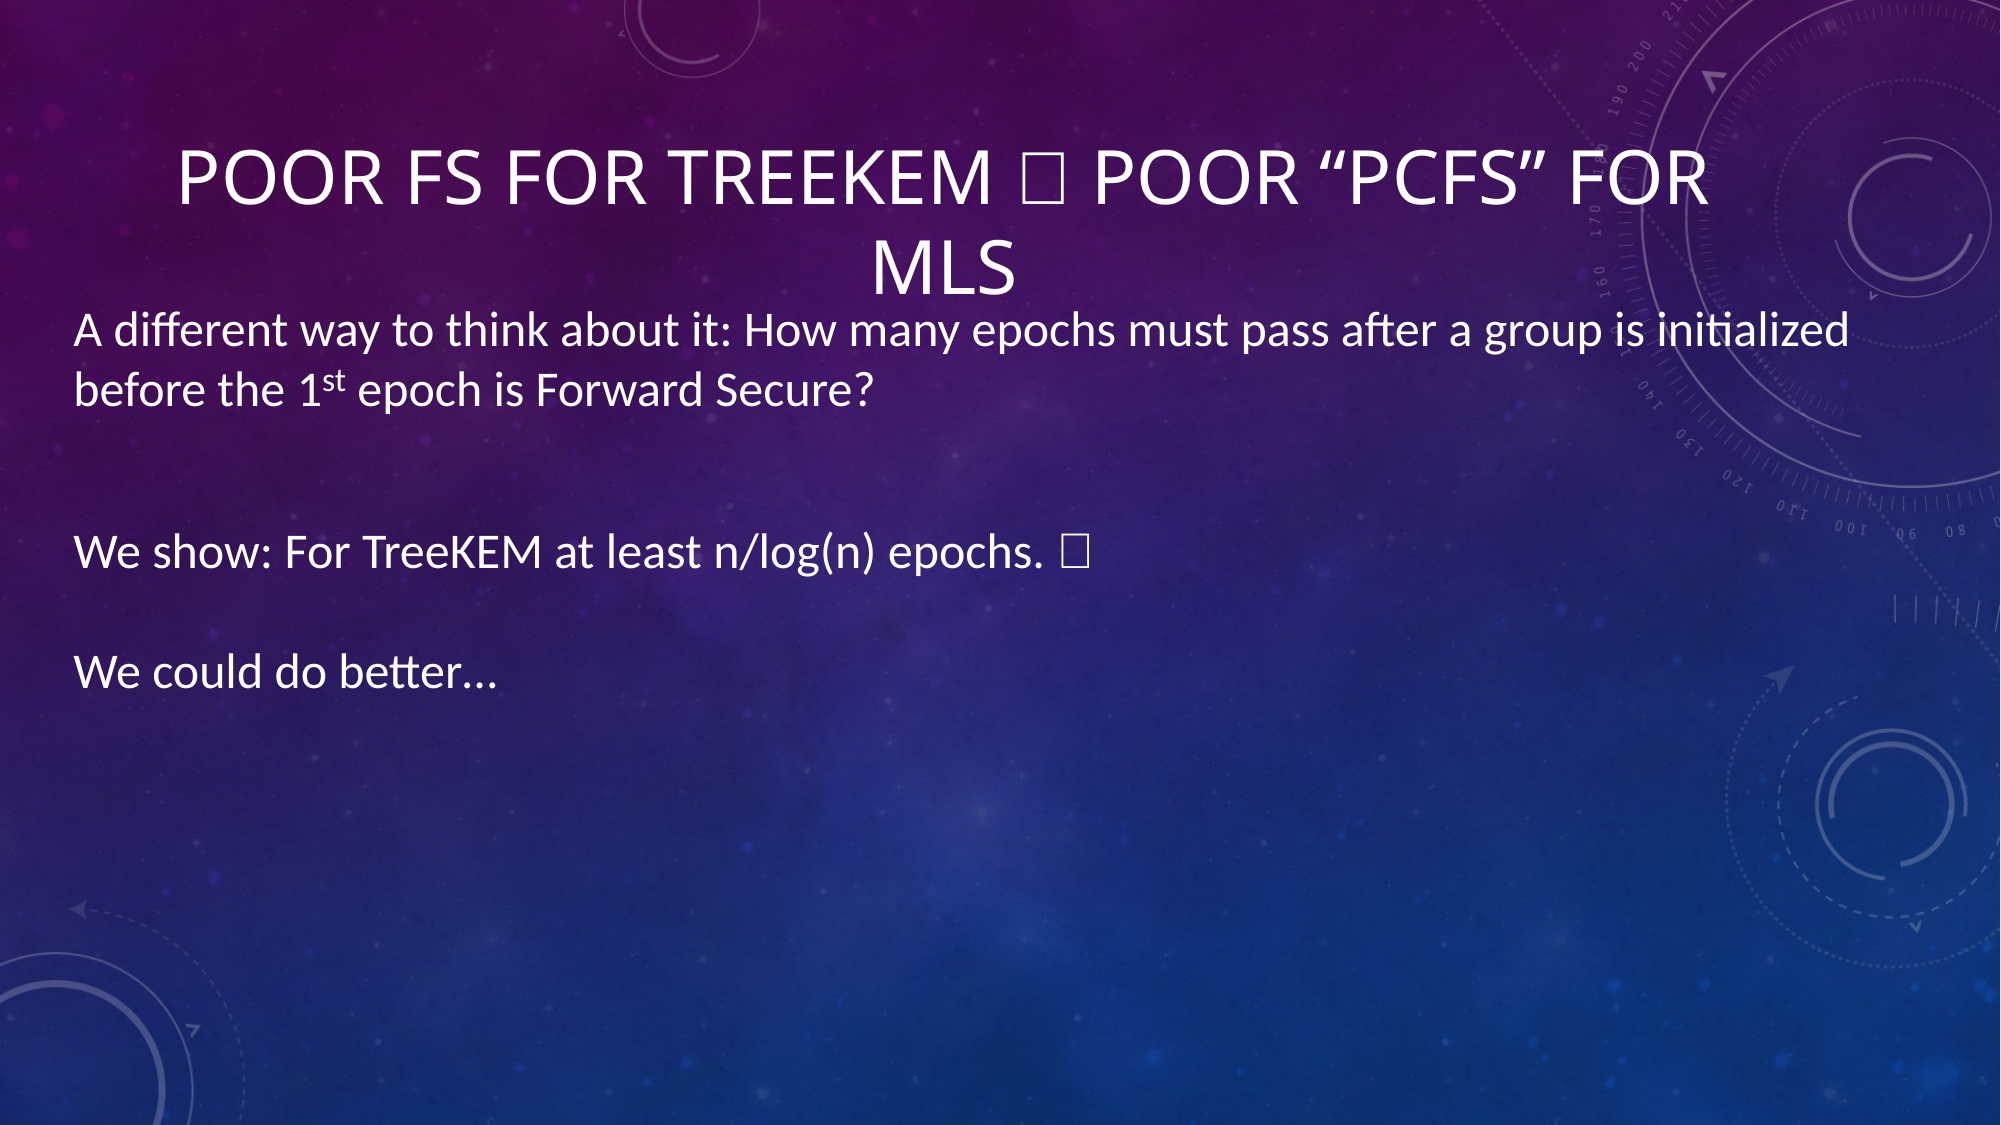

# Poor FS for Treekem  Poor “PCFS” for MLS
A different way to think about it: How many epochs must pass after a group is initialized before the 1st epoch is Forward Secure?
We show: For TreeKEM at least n/log(n) epochs.
We could do better…